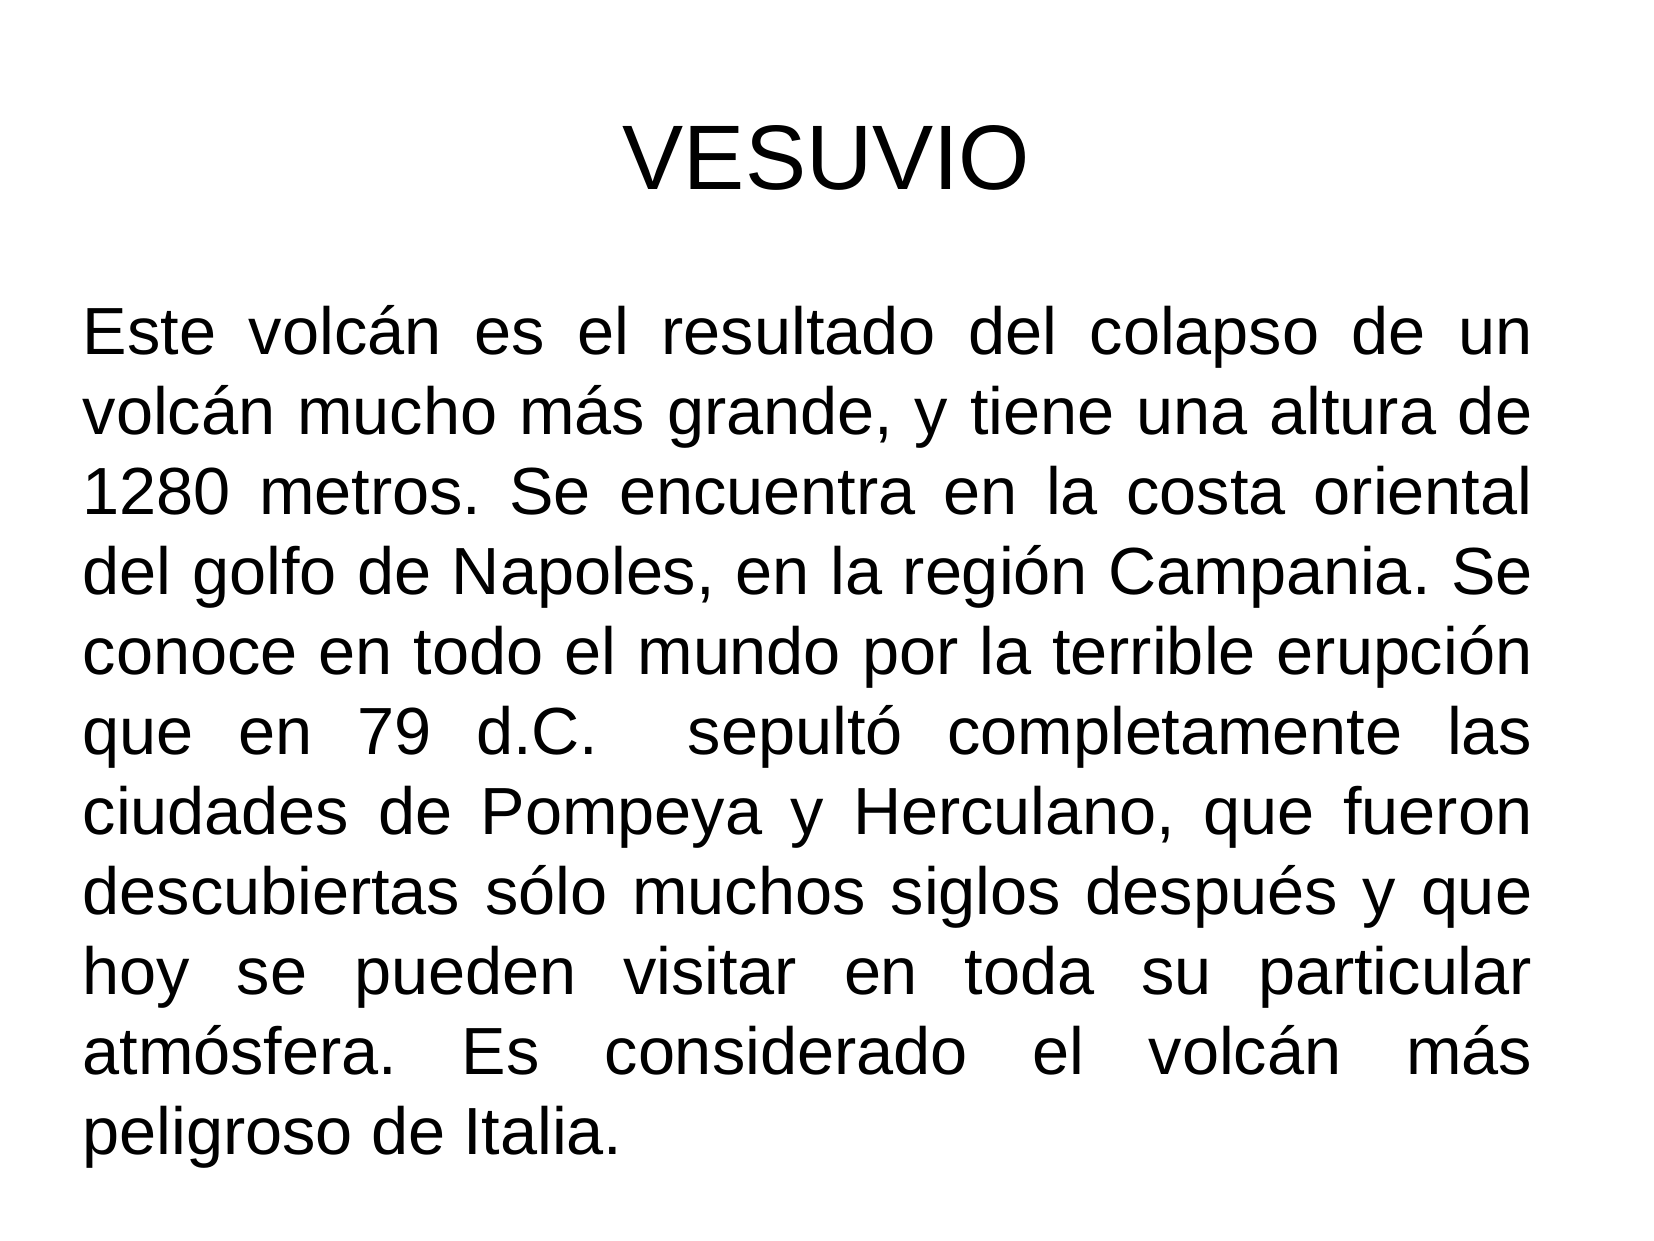

# VESUVIO
Este volcán es el resultado del colapso de un volcán mucho más grande, y tiene una altura de 1280 metros. Se encuentra en la costa oriental del golfo de Napoles, en la región Campania. Se conoce en todo el mundo por la terrible erupción que en 79 d.C. sepultó completamente las ciudades de Pompeya y Herculano, que fueron descubiertas sólo muchos siglos después y que hoy se pueden visitar en toda su particular atmósfera. Es considerado el volcán más peligroso de Italia.